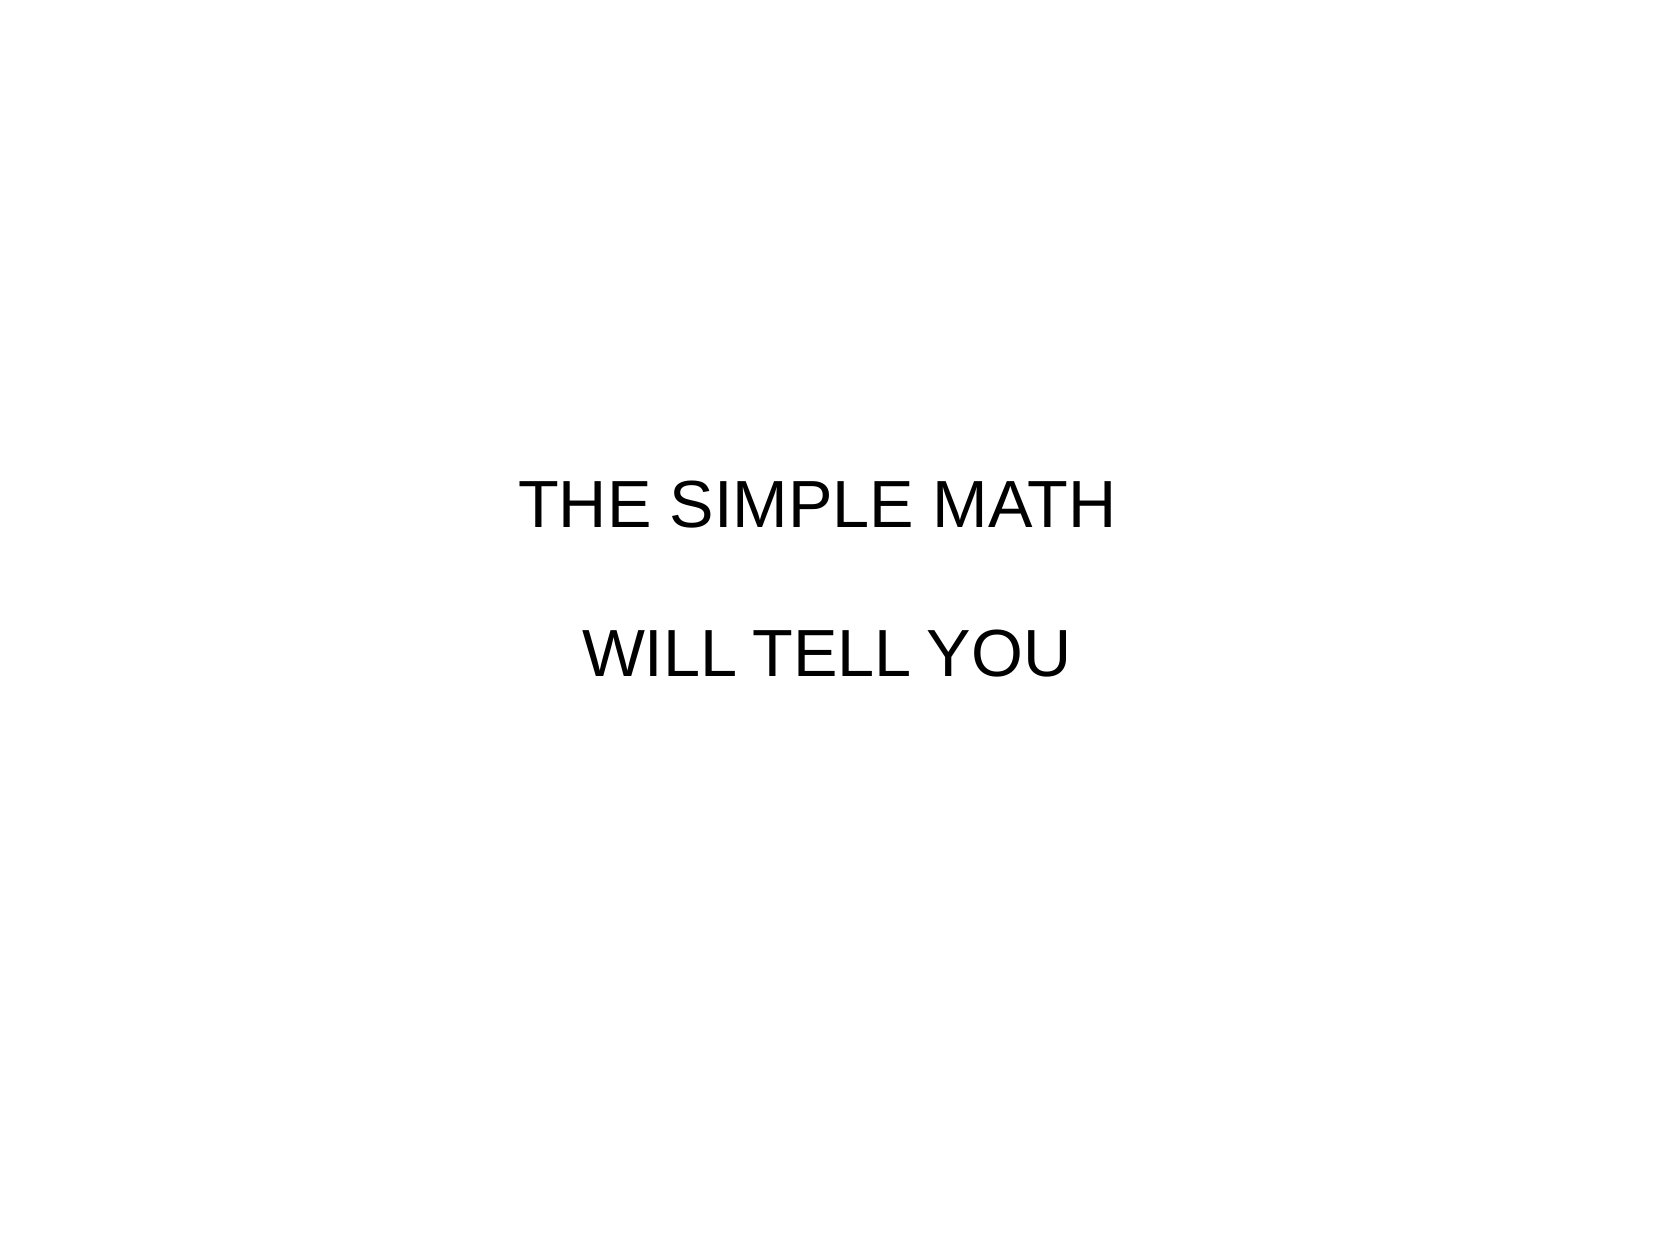

# THE SIMPLE MATH
WILL TELL YOU